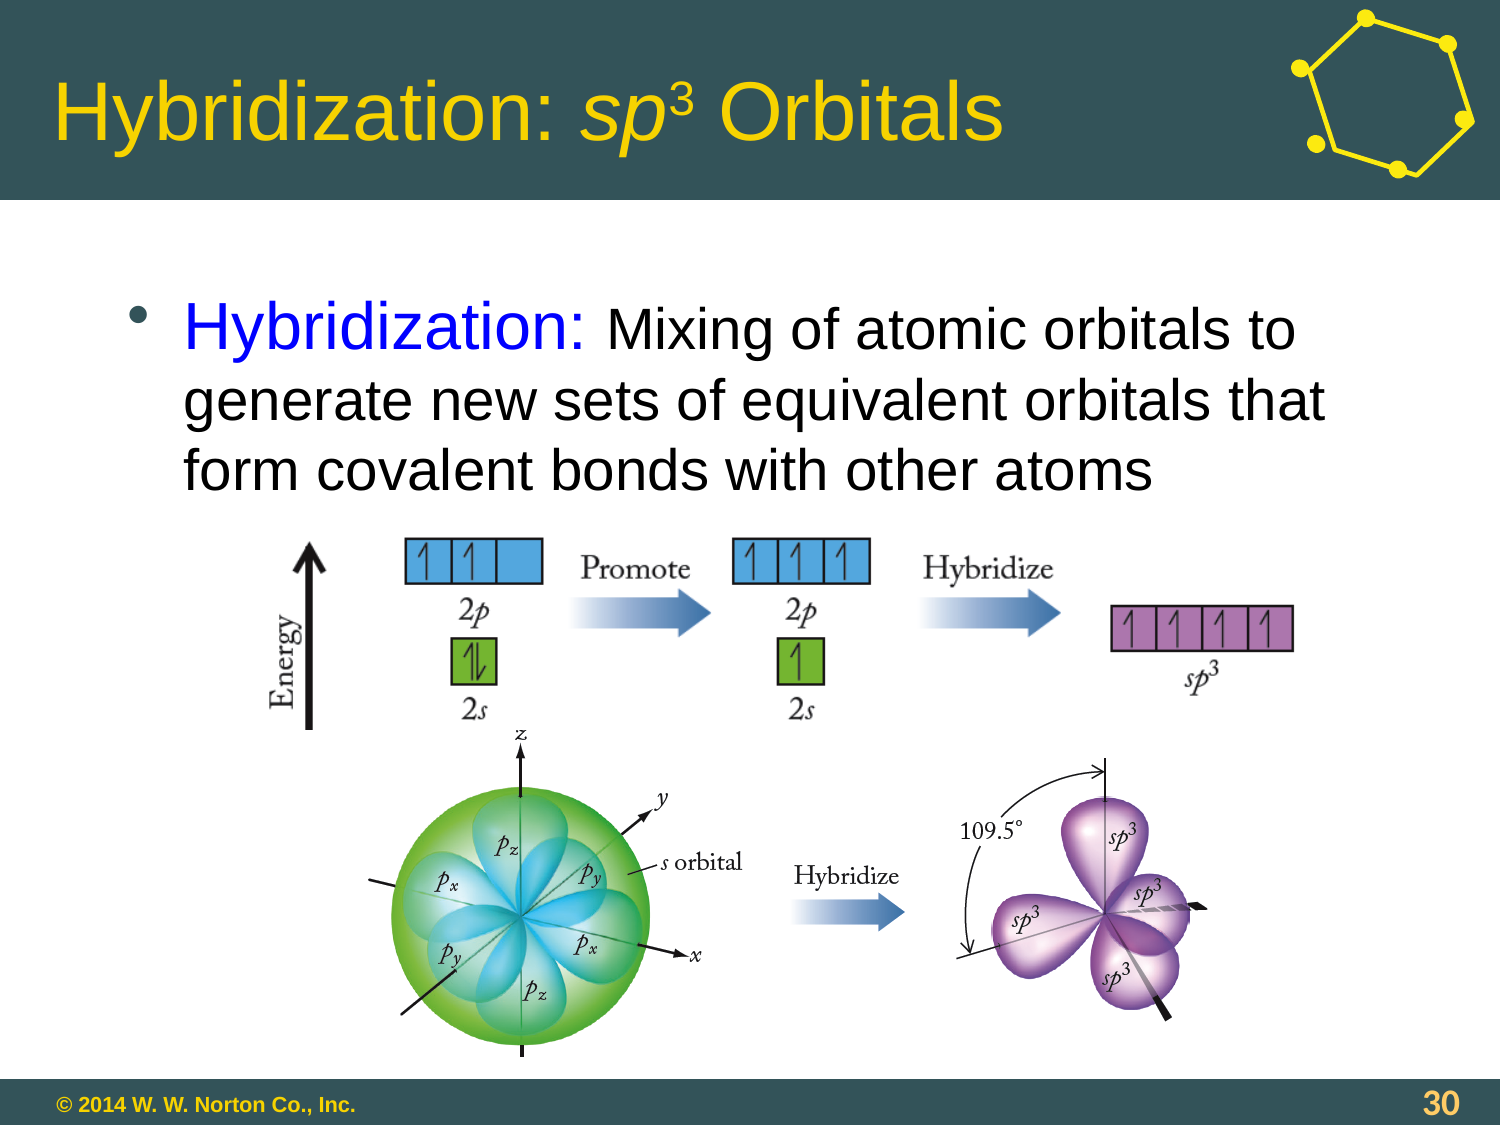

Hybridization: sp3 Orbitals
# Hybridization: Mixing of atomic orbitals to generate new sets of equivalent orbitals that form covalent bonds with other atoms